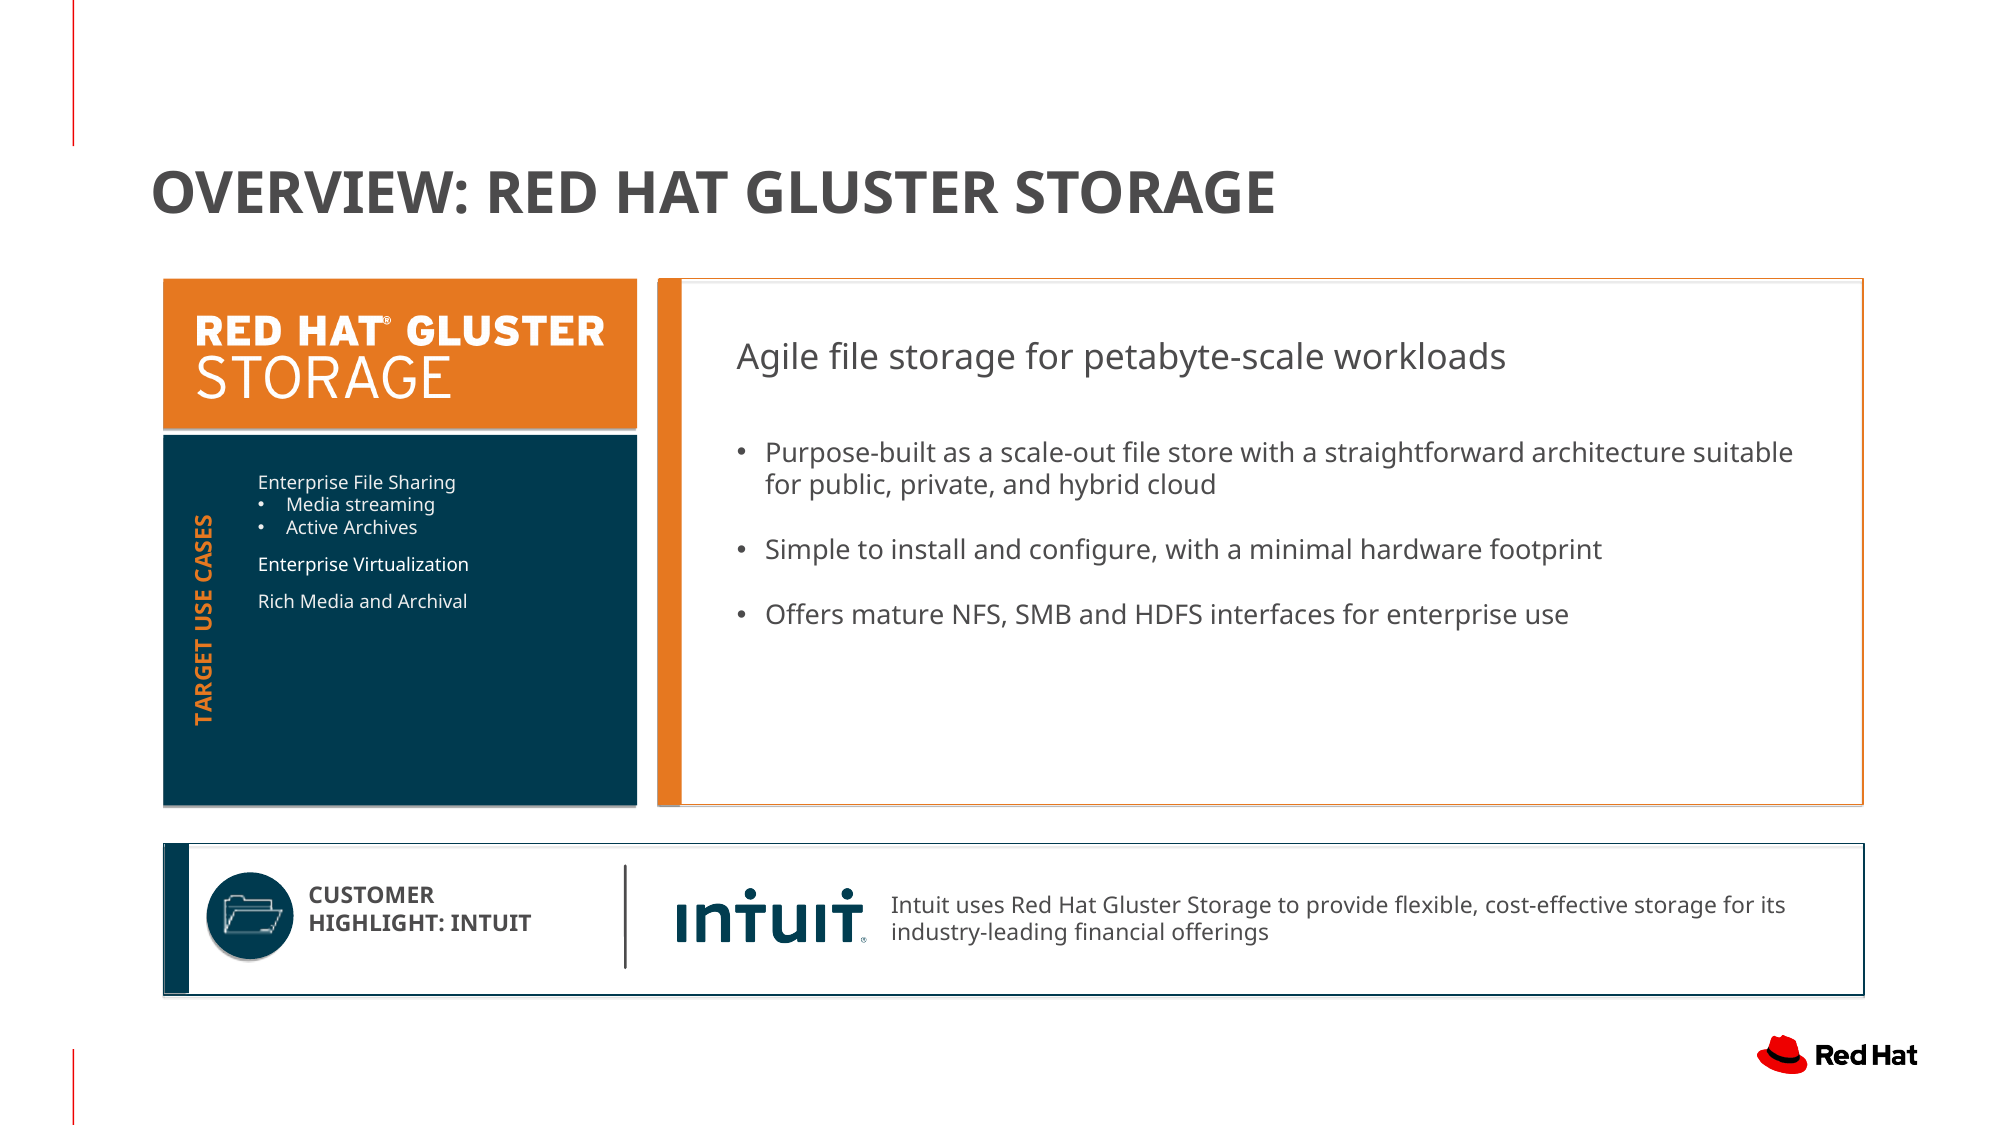

# OVERVIEW: RED HAT GLUSTER STORAGE
Agile file storage for petabyte-scale workloads
Purpose-built as a scale-out file store with a straightforward architecture suitable for public, private, and hybrid cloud
Simple to install and configure, with a minimal hardware footprint
Offers mature NFS, SMB and HDFS interfaces for enterprise use
Enterprise File Sharing
Media streaming
Active Archives
Enterprise Virtualization
Rich Media and Archival
TARGET USE CASES
Intuit uses Red Hat Gluster Storage to provide flexible, cost-effective storage for its industry-leading financial offerings
CUSTOMER
HIGHLIGHT: INTUIT